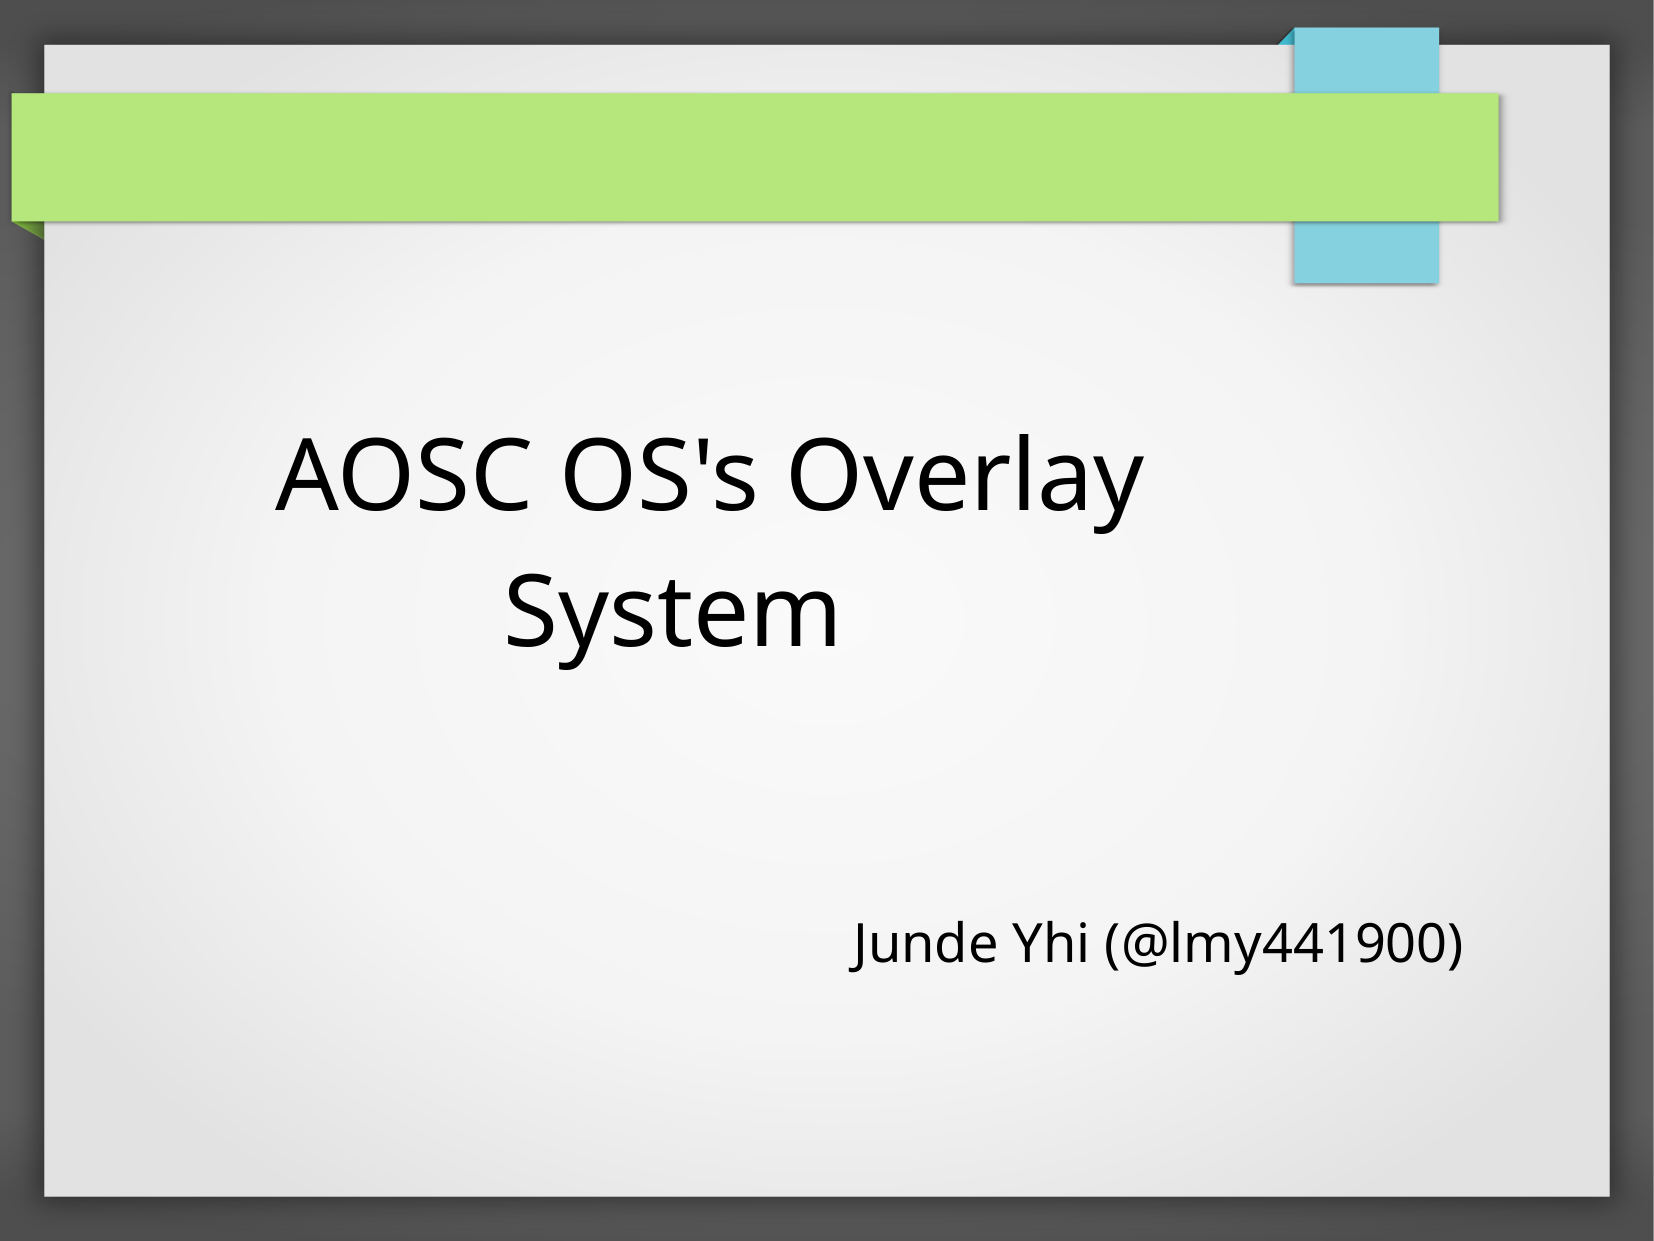

# AOSC OS's Overlay System
Junde Yhi (@lmy441900)